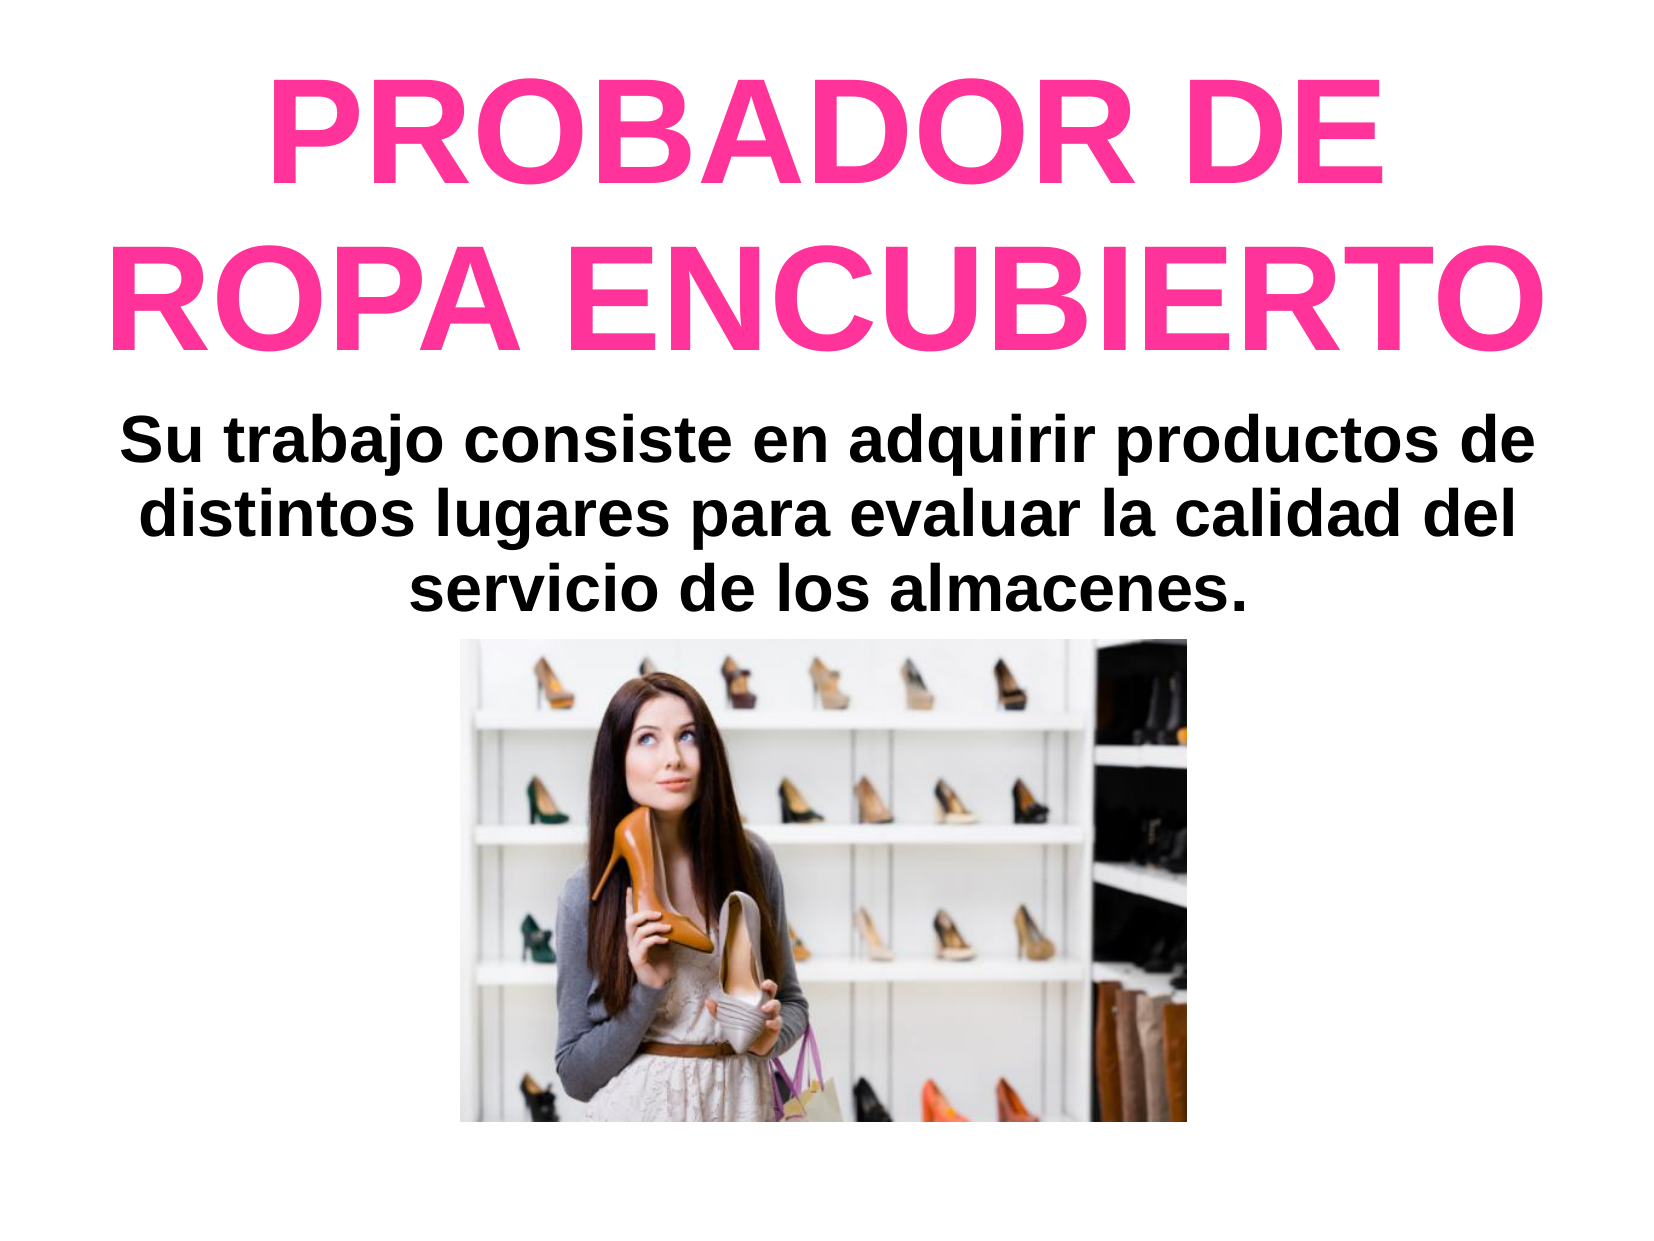

# PROBADOR DE ROPA ENCUBIERTO
Su trabajo consiste en adquirir productos de distintos lugares para evaluar la calidad del servicio de los almacenes.